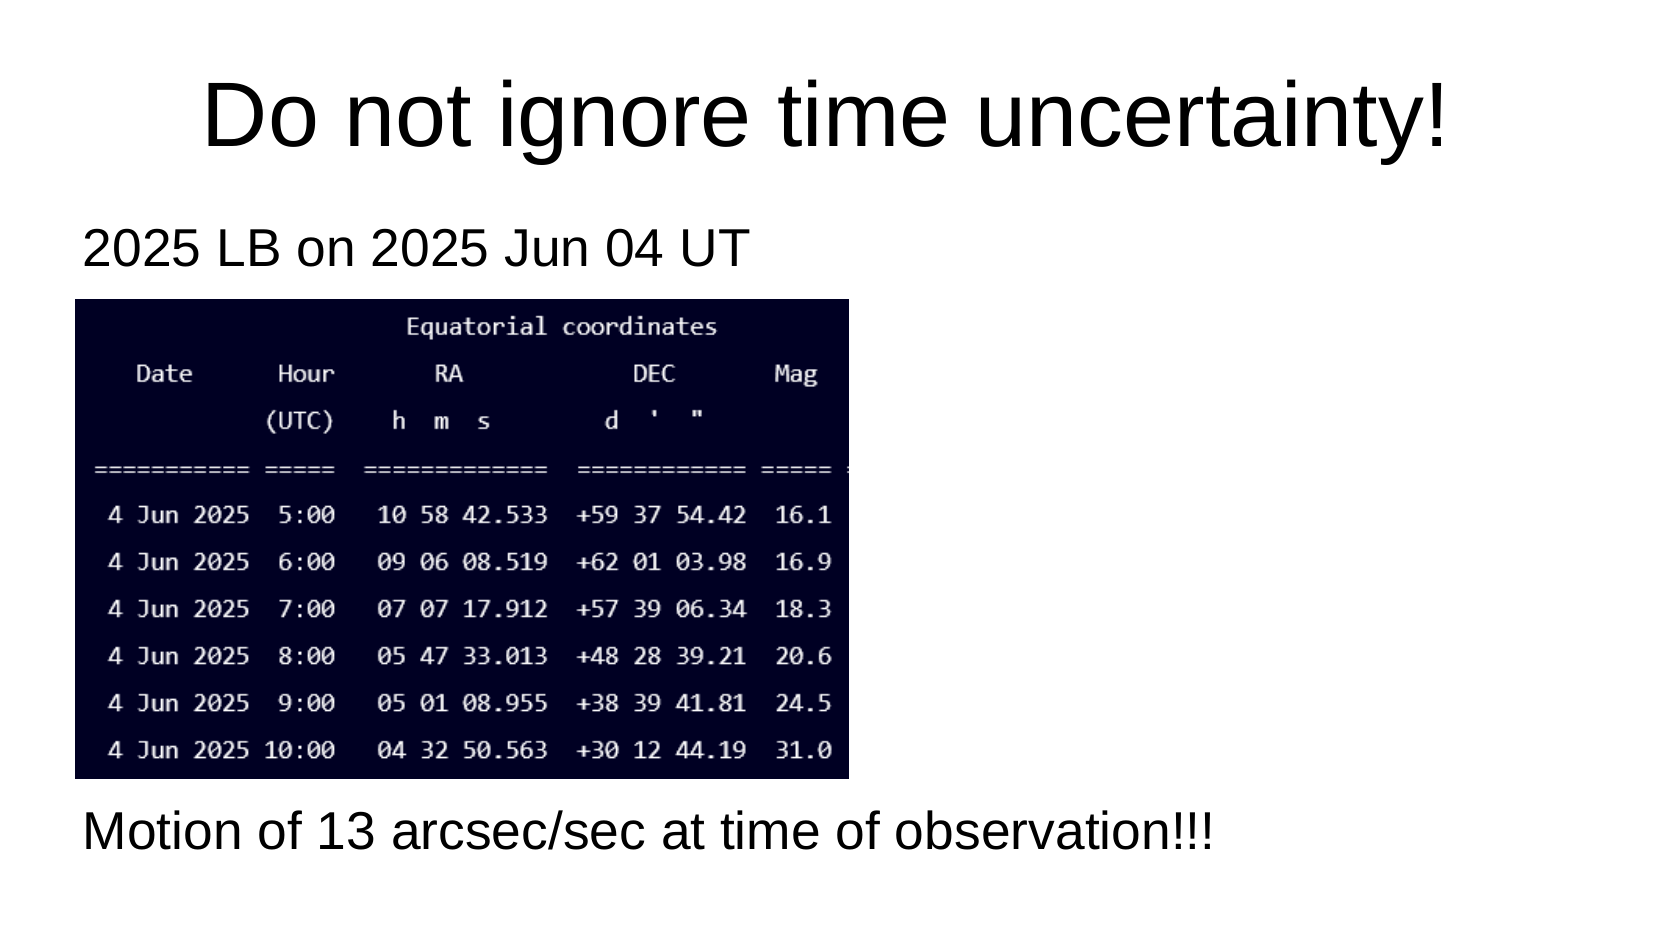

# Do not ignore time uncertainty!
2025 LB on 2025 Jun 04 UT
Motion of 13 arcsec/sec at time of observation!!!